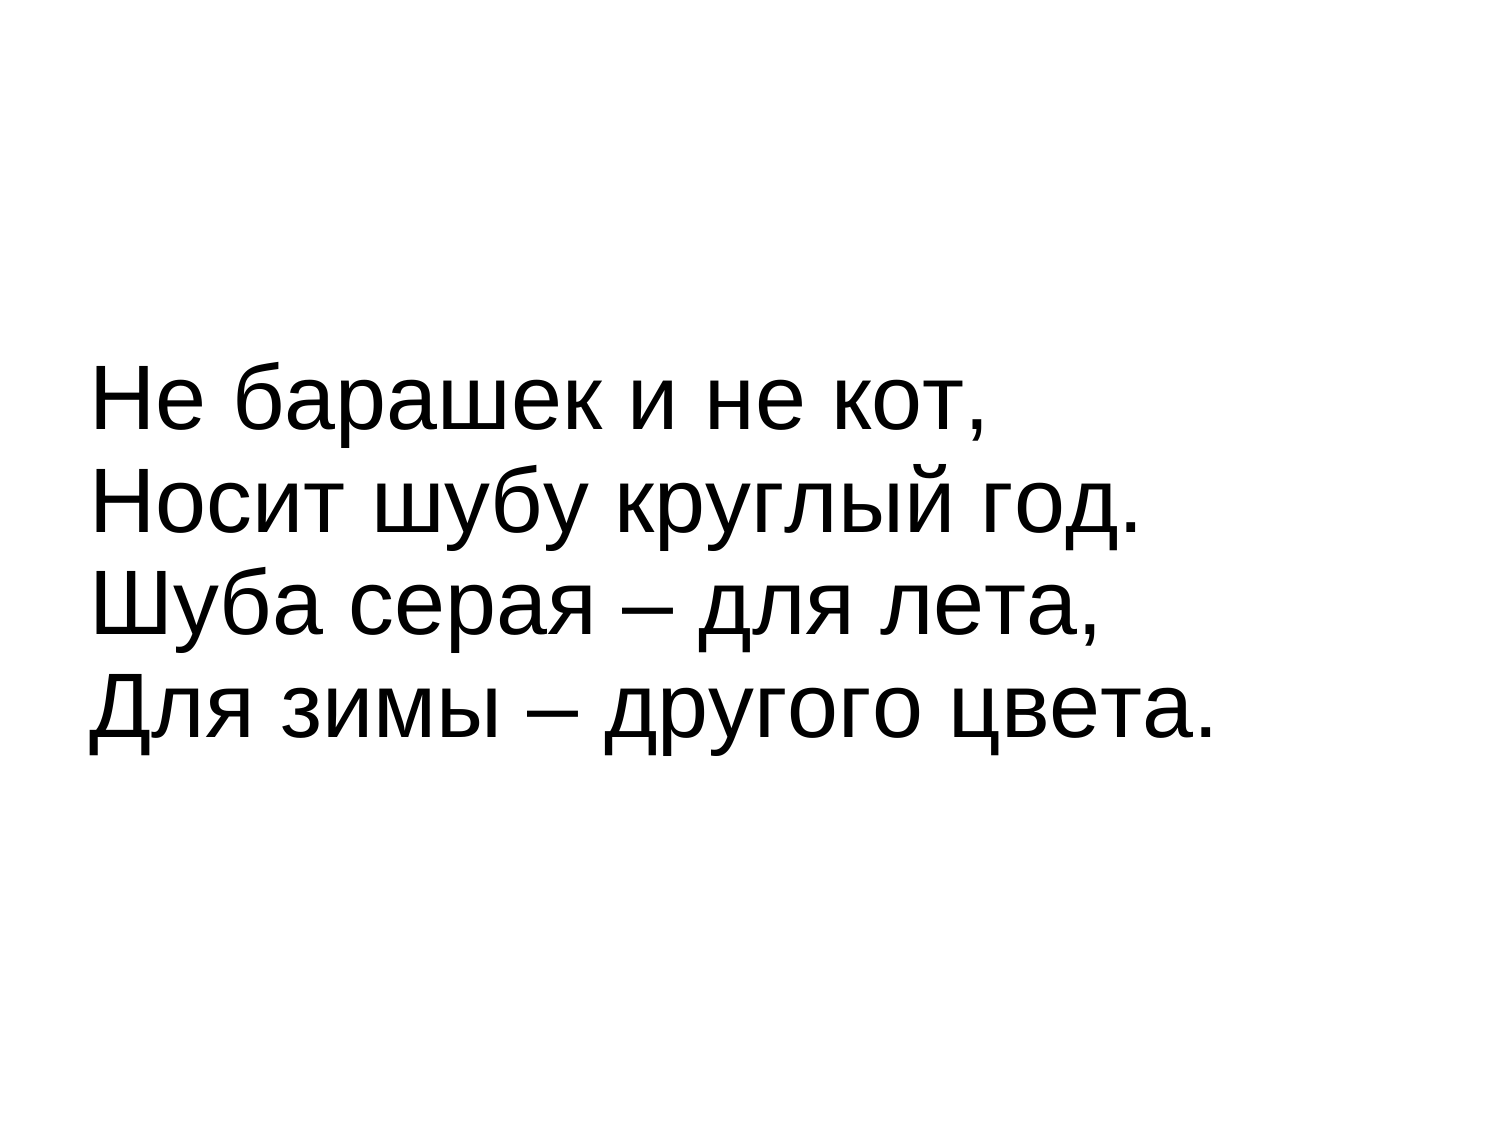

# Не барашек и не кот, Носит шубу круглый год. Шуба серая – для лета, Для зимы – другого цвета.